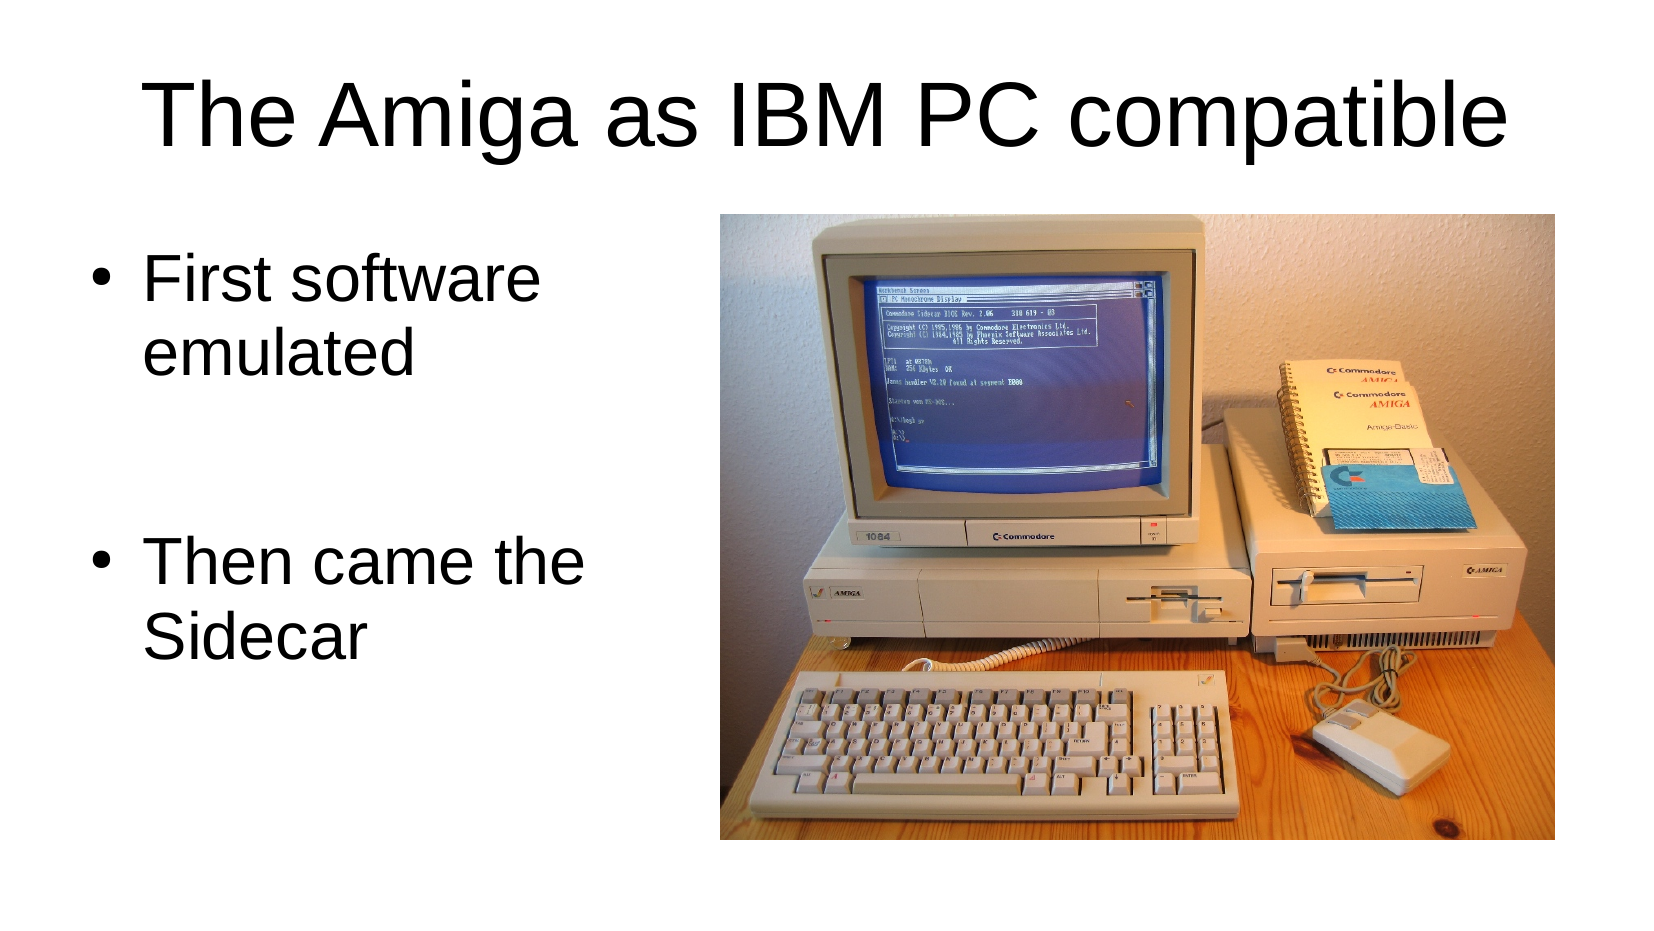

# The Amiga as IBM PC compatible
First software emulated
Then came the Sidecar